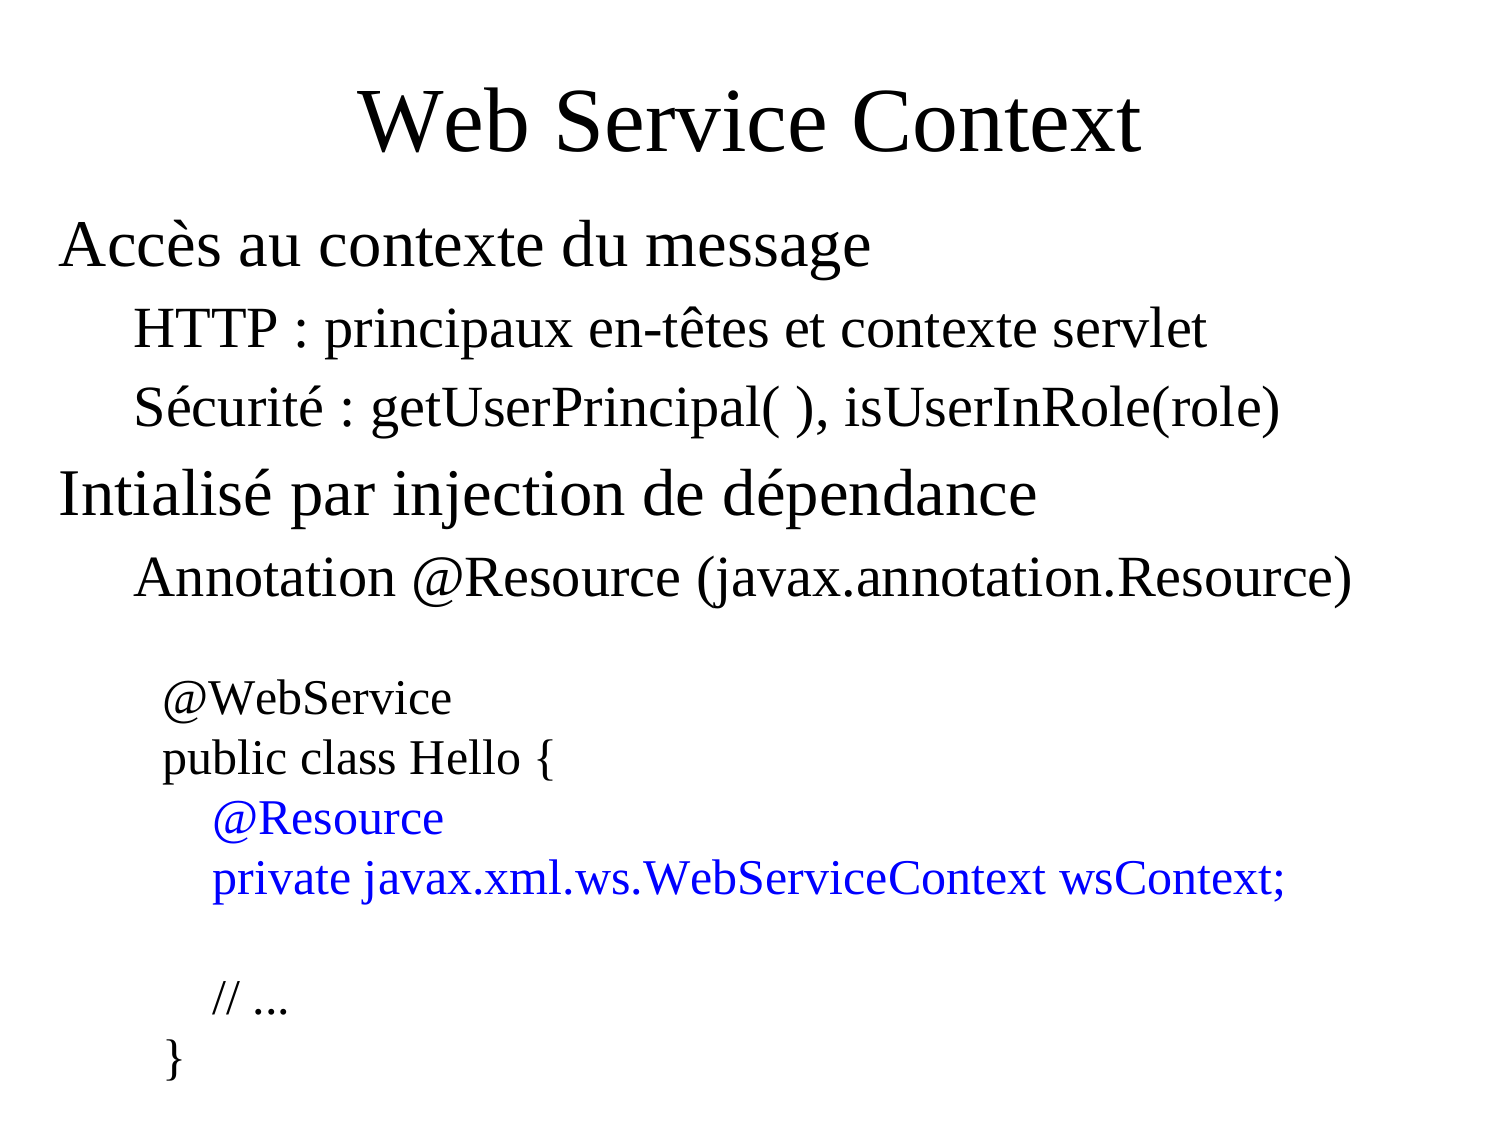

# Web Service Context
Accès au contexte du message
HTTP : principaux en-têtes et contexte servlet
Sécurité : getUserPrincipal( ), isUserInRole(role)
Intialisé par injection de dépendance
Annotation @Resource (javax.annotation.Resource)
@WebService
public class Hello {
 @Resource
 private javax.xml.ws.WebServiceContext wsContext;
 // ...
}